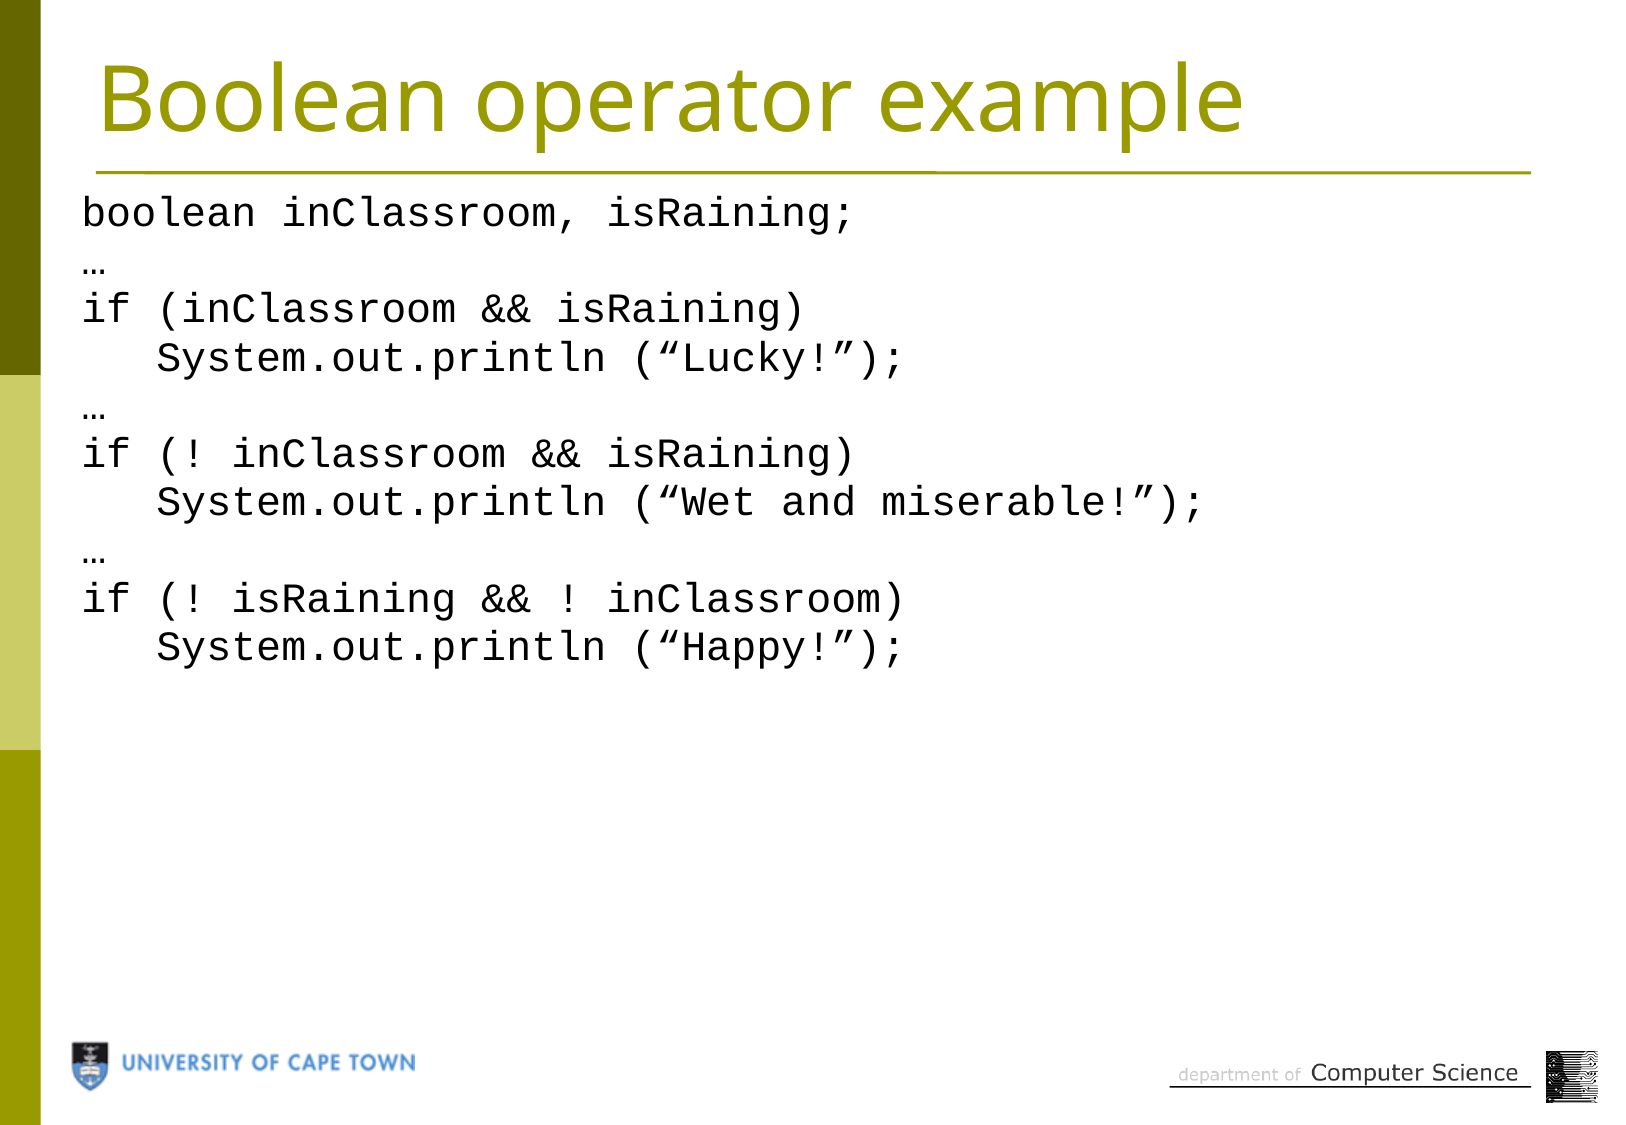

# Boolean operator example
boolean inClassroom, isRaining;
…
if (inClassroom && isRaining)
 System.out.println (“Lucky!”);
…
if (! inClassroom && isRaining)
 System.out.println (“Wet and miserable!”);
…
if (! isRaining && ! inClassroom)
 System.out.println (“Happy!”);